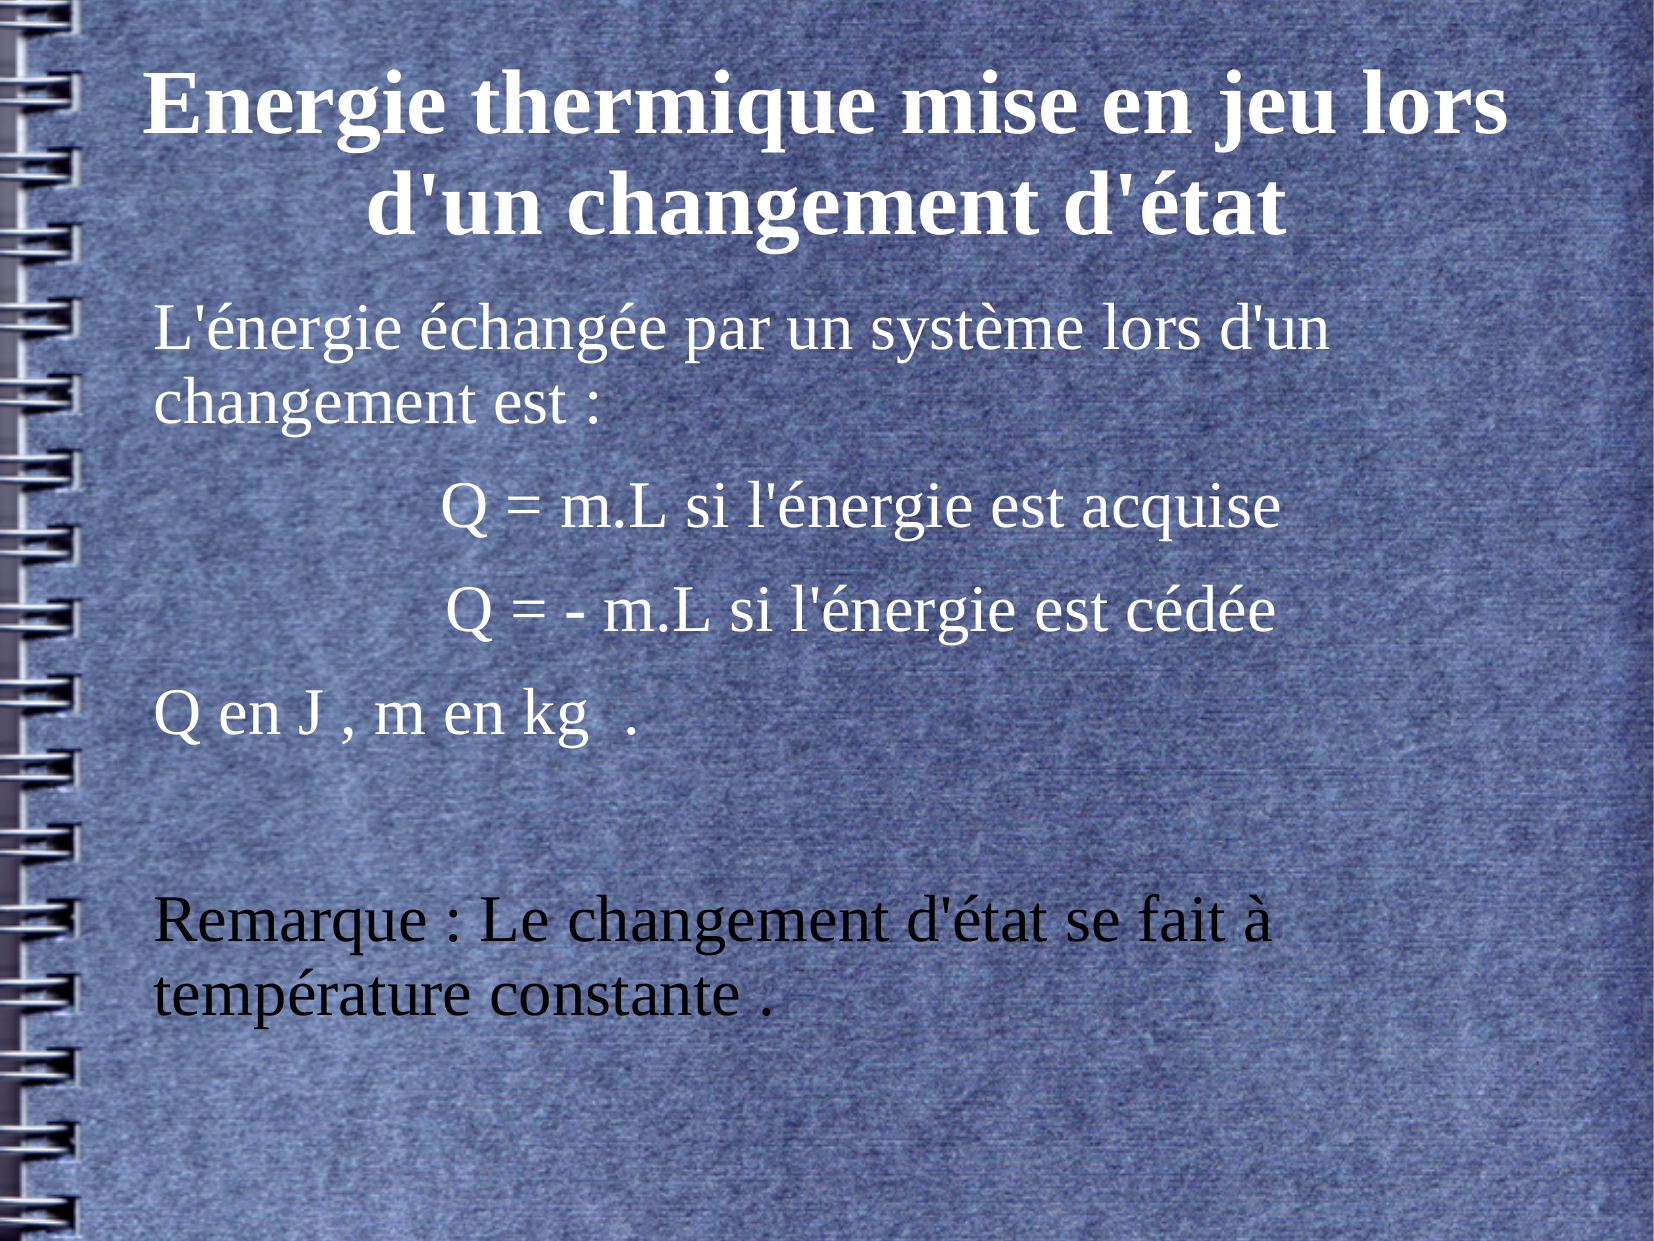

# Energie thermique mise en jeu lors d'un changement d'état
L'énergie échangée par un système lors d'un changement est :
Q = m.L si l'énergie est acquise
Q = - m.L si l'énergie est cédée
Q en J , m en kg .
Remarque : Le changement d'état se fait à température constante .